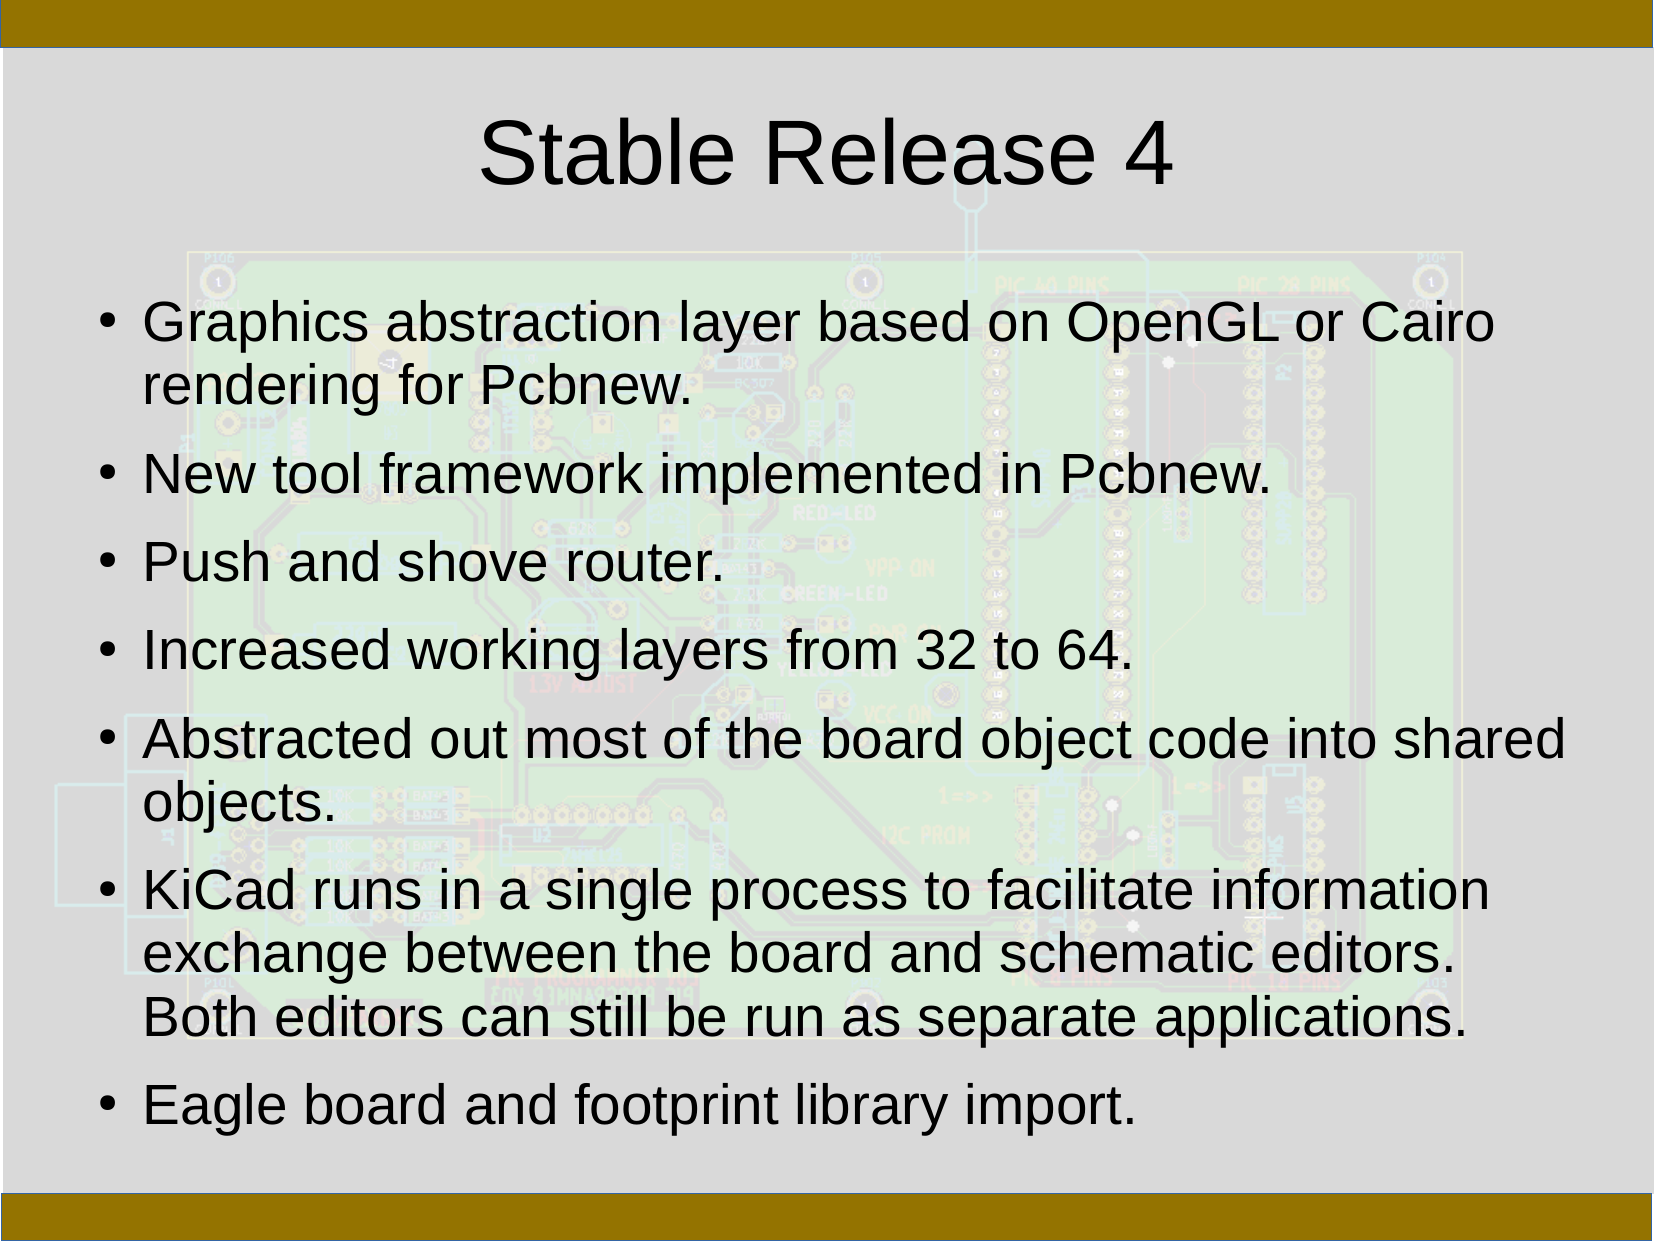

# Stable Release 4
Graphics abstraction layer based on OpenGL or Cairo rendering for Pcbnew.
New tool framework implemented in Pcbnew.
Push and shove router.
Increased working layers from 32 to 64.
Abstracted out most of the board object code into shared objects.
KiCad runs in a single process to facilitate information exchange between the board and schematic editors. Both editors can still be run as separate applications.
Eagle board and footprint library import.